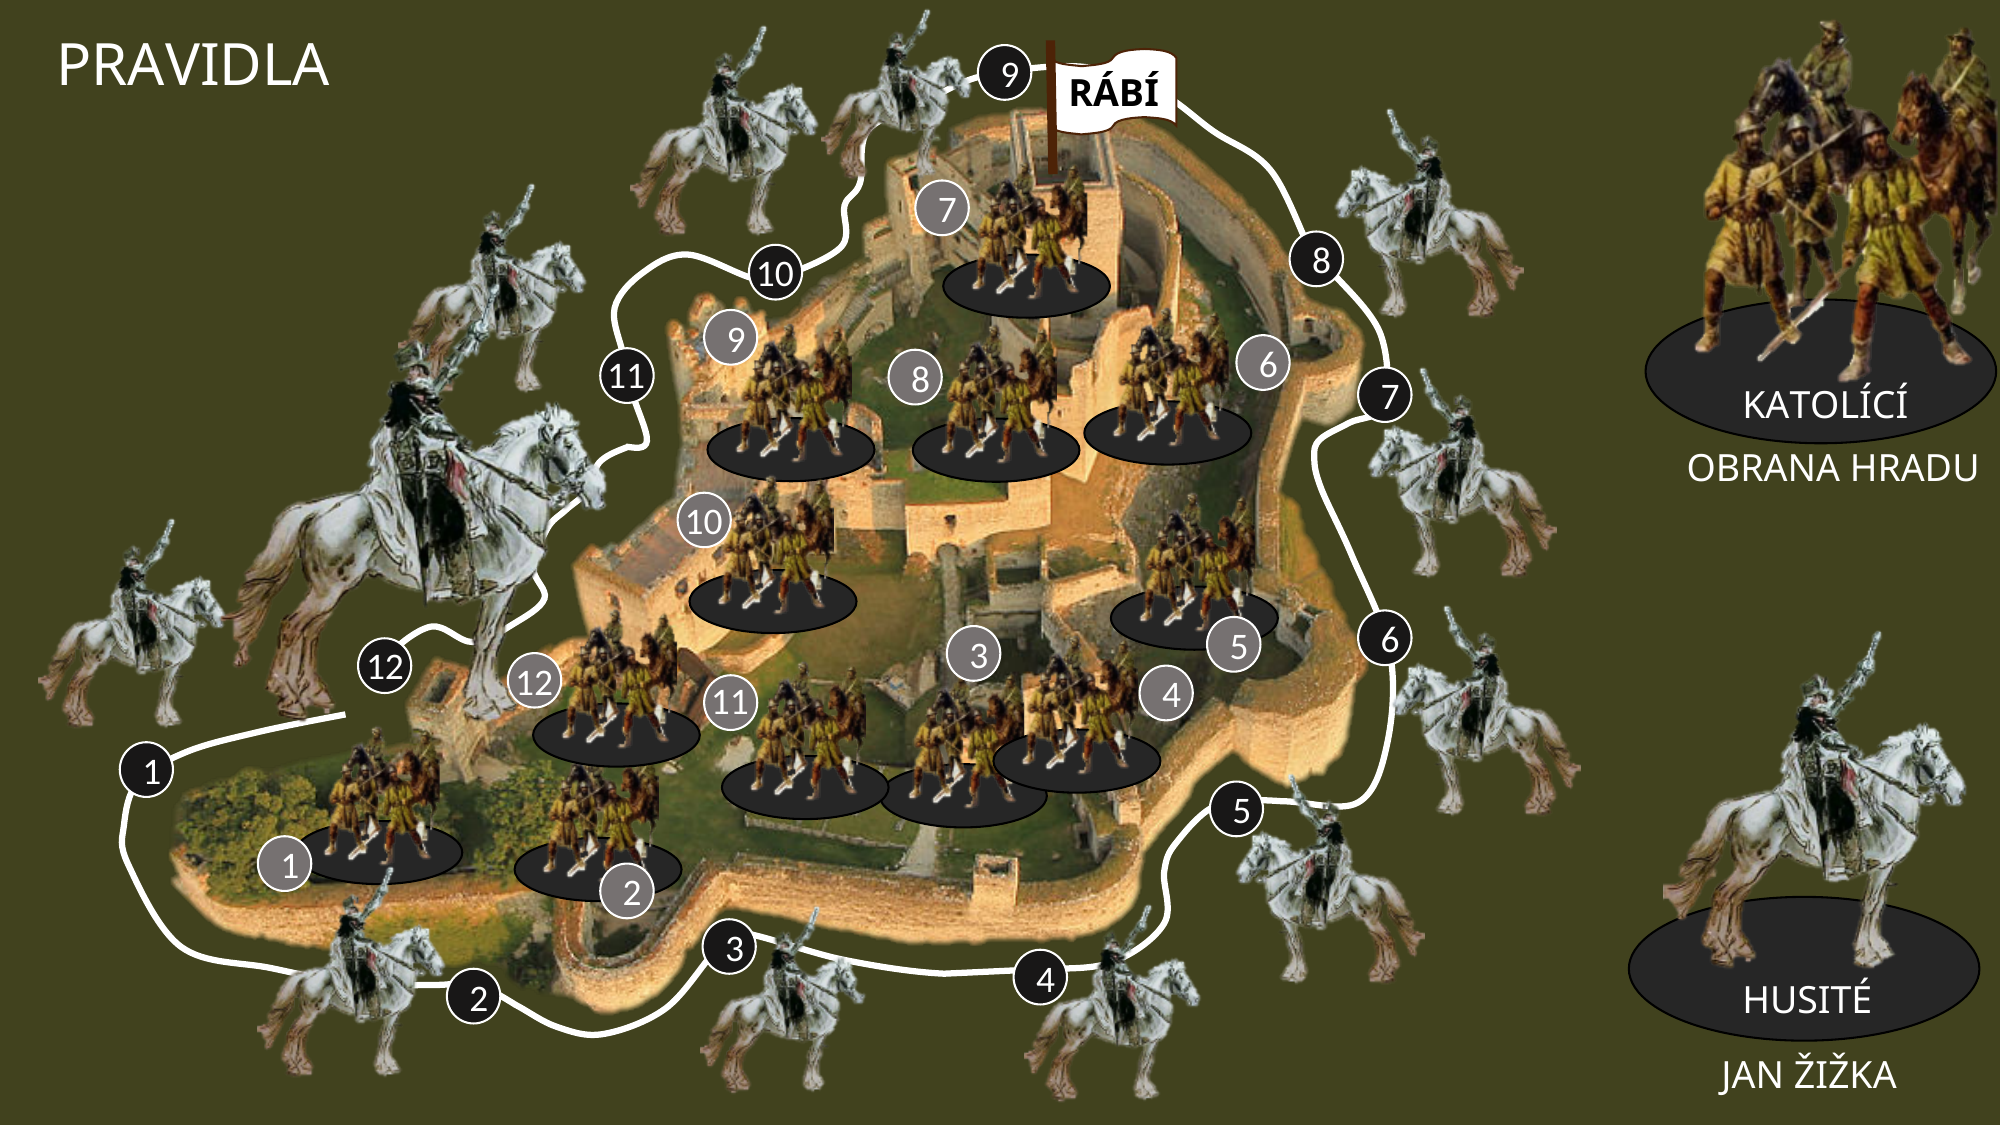

PRAVIDLA
9
RÁBÍ
7
8
10
9
6
11
8
7
KATOLÍCÍ
OBRANA HRADU
10
6
5
3
12
12
4
11
1
5
1
2
3
4
HUSITÉ
2
JAN ŽIŽKA